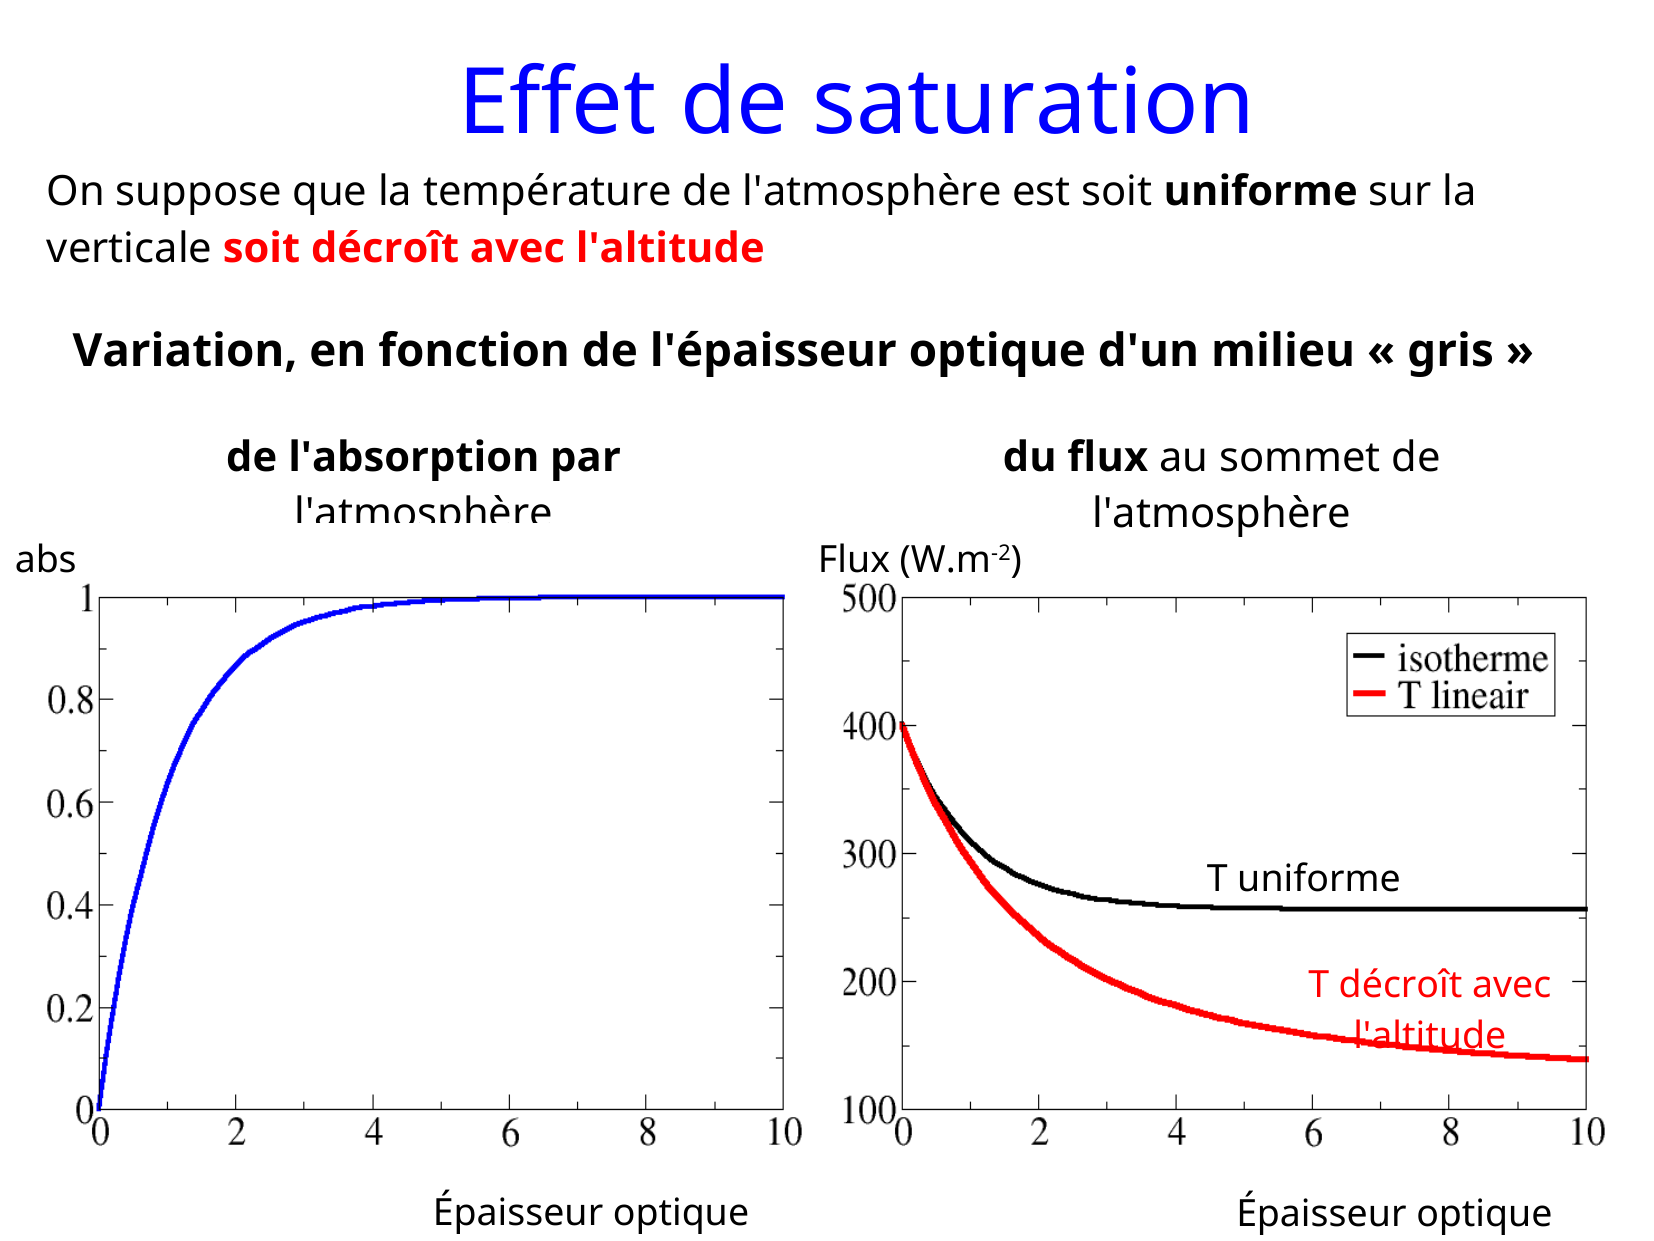

Effet de saturation
On suppose que la température de l'atmosphère est soit uniforme sur la verticale soit décroît avec l'altitude
Variation, en fonction de l'épaisseur optique d'un milieu « gris »
de l'absorption par l'atmosphère
abs
Épaisseur optique
du flux au sommet de l'atmosphère
Flux (W.m-2)
T uniforme
T décroît avec l'altitude
Épaisseur optique